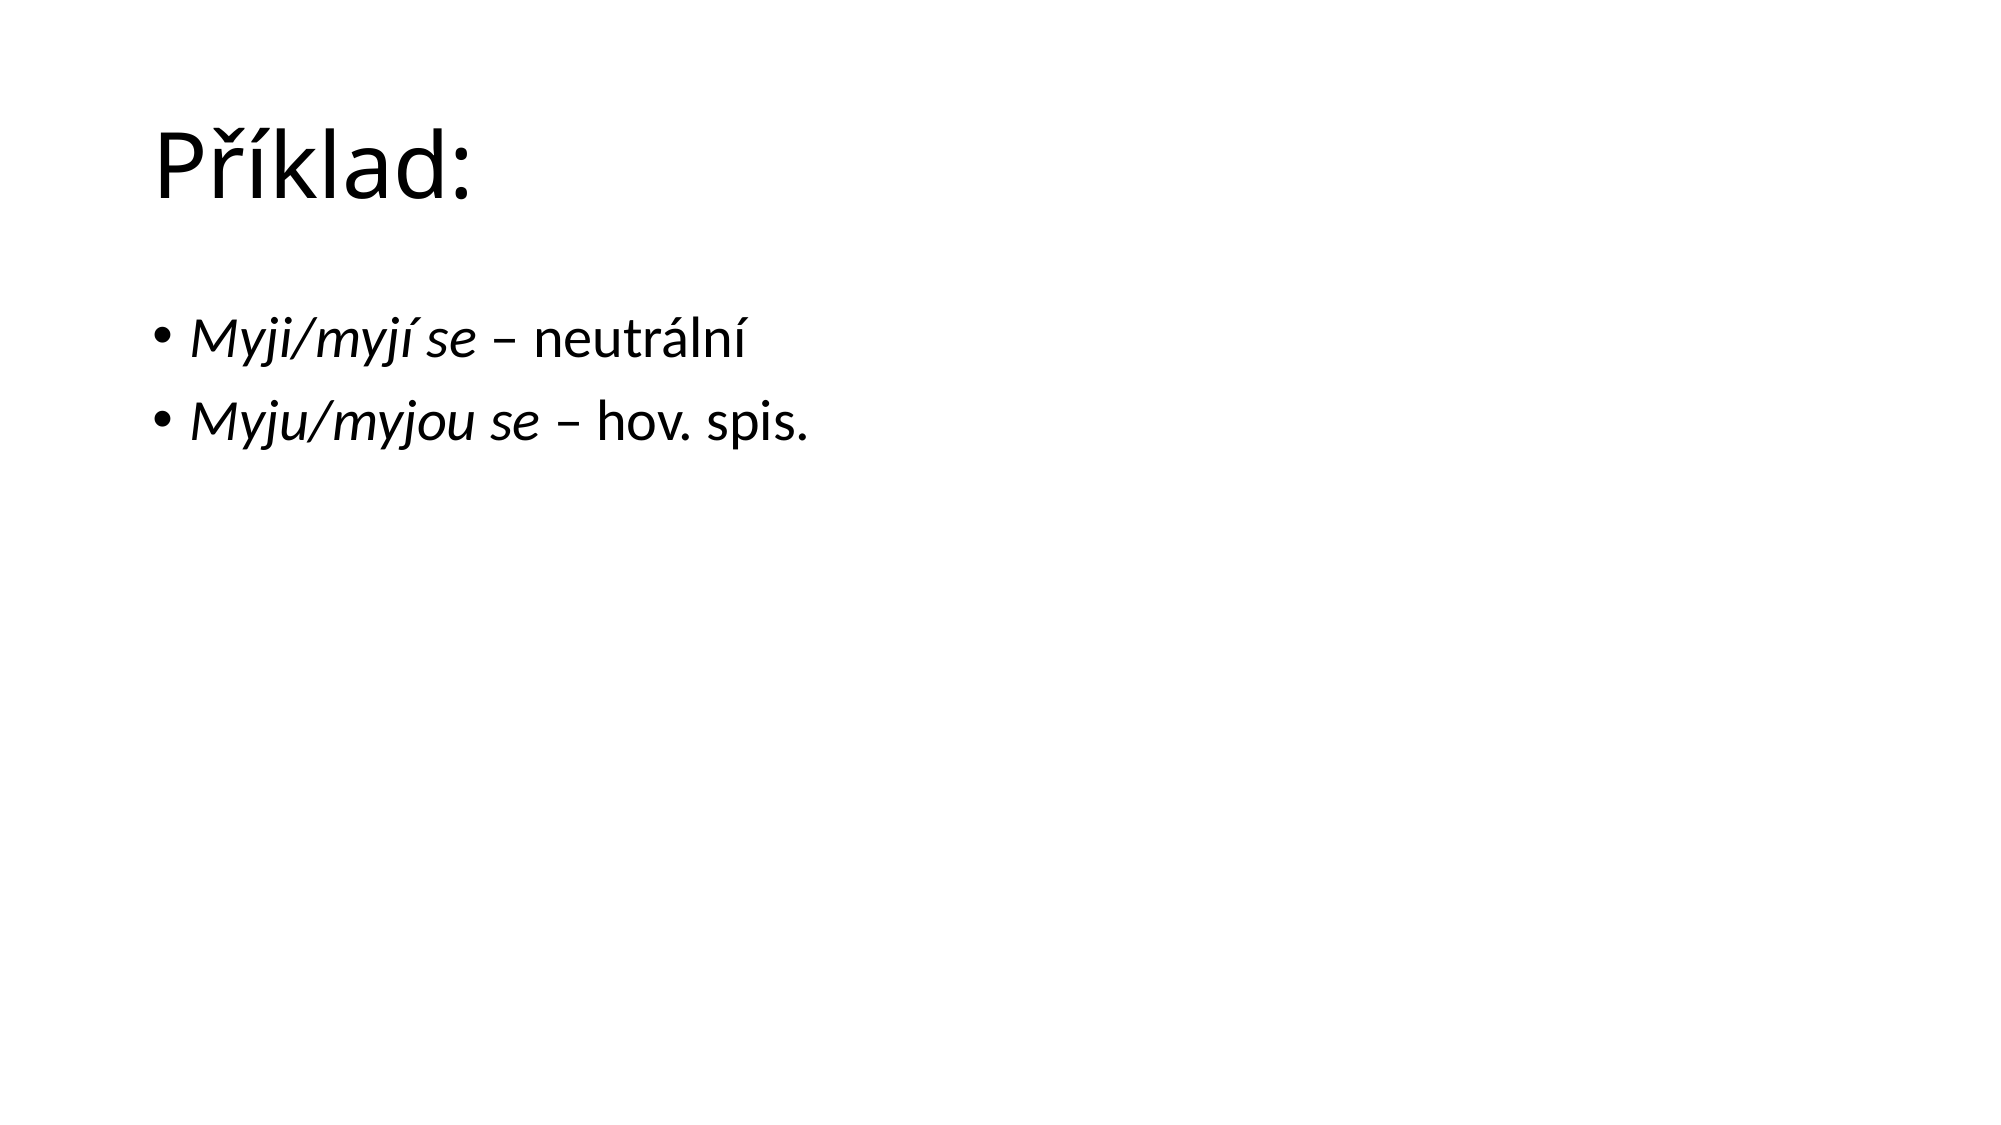

# Příklad:
Myji/myjí se – neutrální
Myju/myjou se – hov. spis.